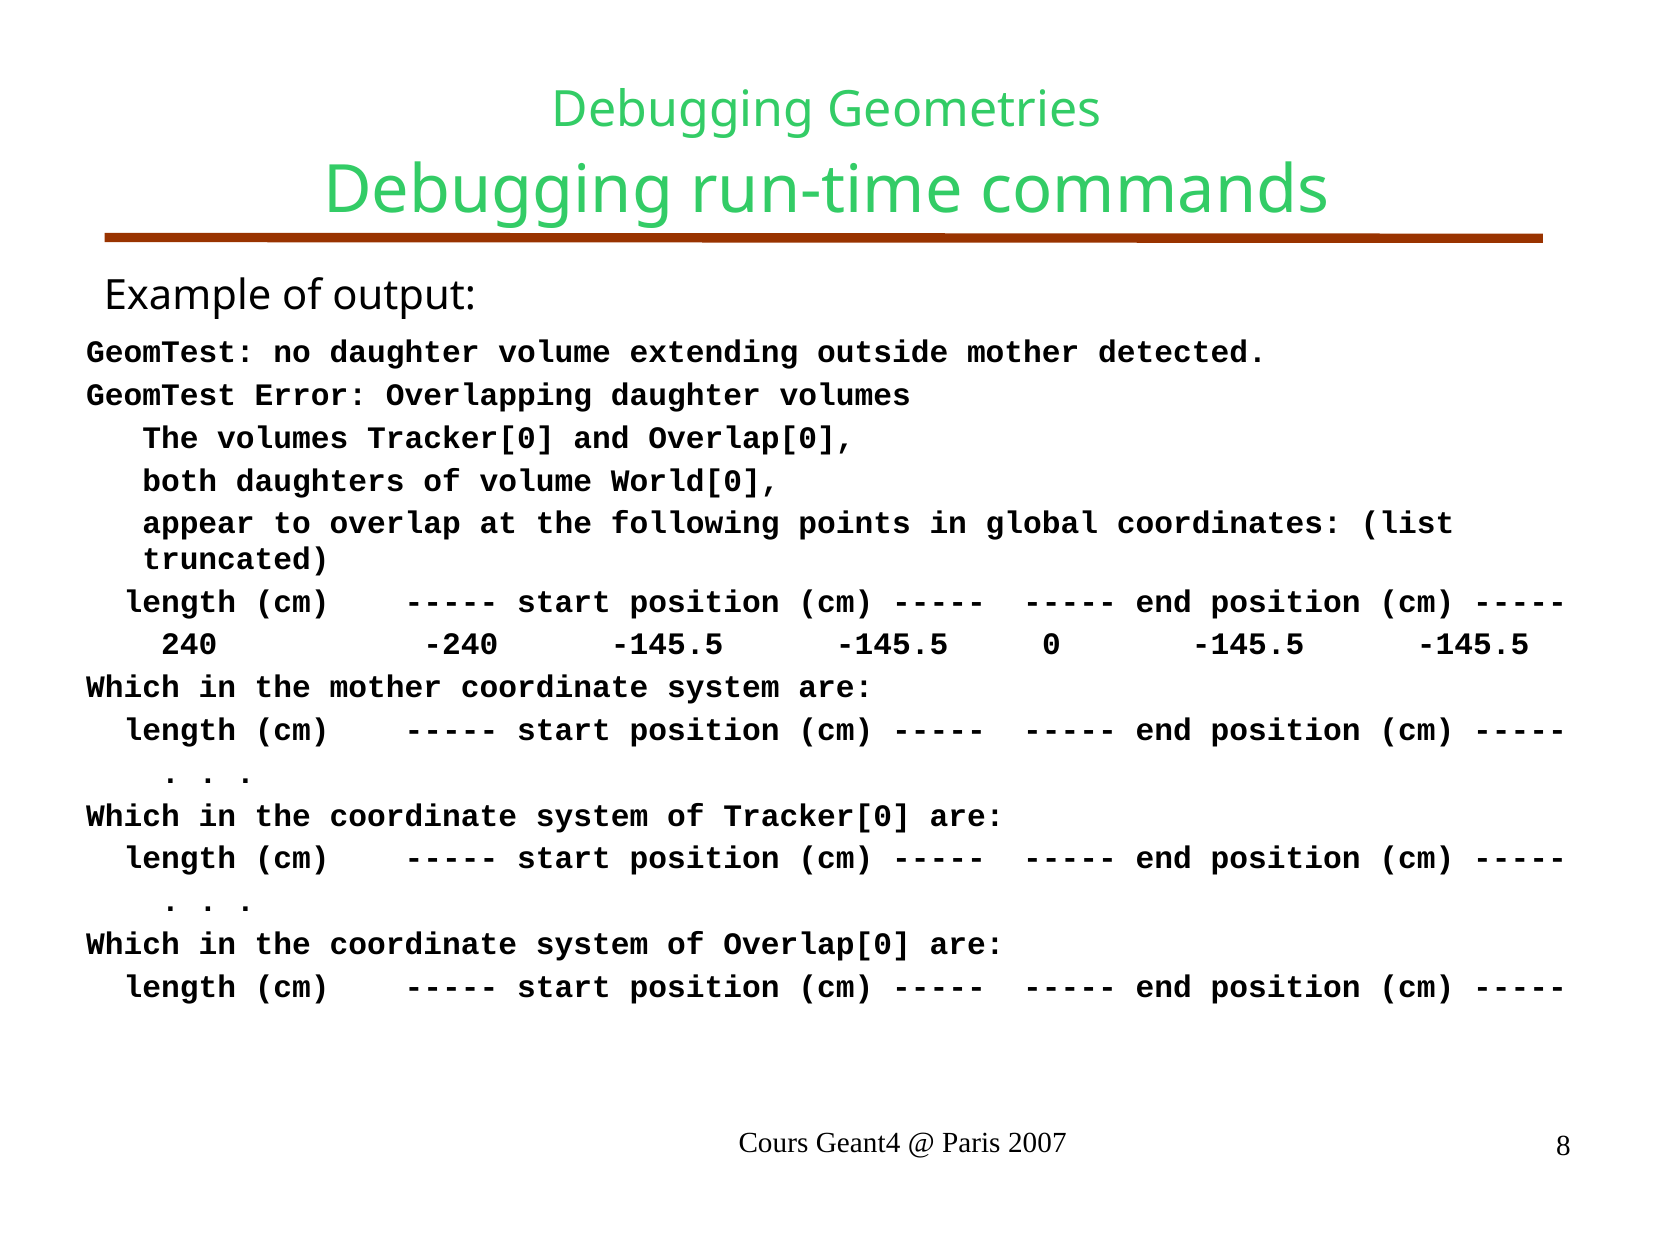

# Debugging Geometries Debugging run-time commands
Example of output:
GeomTest: no daughter volume extending outside mother detected.
GeomTest Error: Overlapping daughter volumes
 The volumes Tracker[0] and Overlap[0],
 both daughters of volume World[0],
 appear to overlap at the following points in global coordinates: (list truncated)
 length (cm) ----- start position (cm) ----- ----- end position (cm) -----
 240 -240 -145.5 -145.5 0 -145.5 -145.5
Which in the mother coordinate system are:
 length (cm) ----- start position (cm) ----- ----- end position (cm) -----
 . . .
Which in the coordinate system of Tracker[0] are:
 length (cm) ----- start position (cm) ----- ----- end position (cm) -----
 . . .
Which in the coordinate system of Overlap[0] are:
 length (cm) ----- start position (cm) ----- ----- end position (cm) -----
Cours Geant4 @ Paris 2007
8